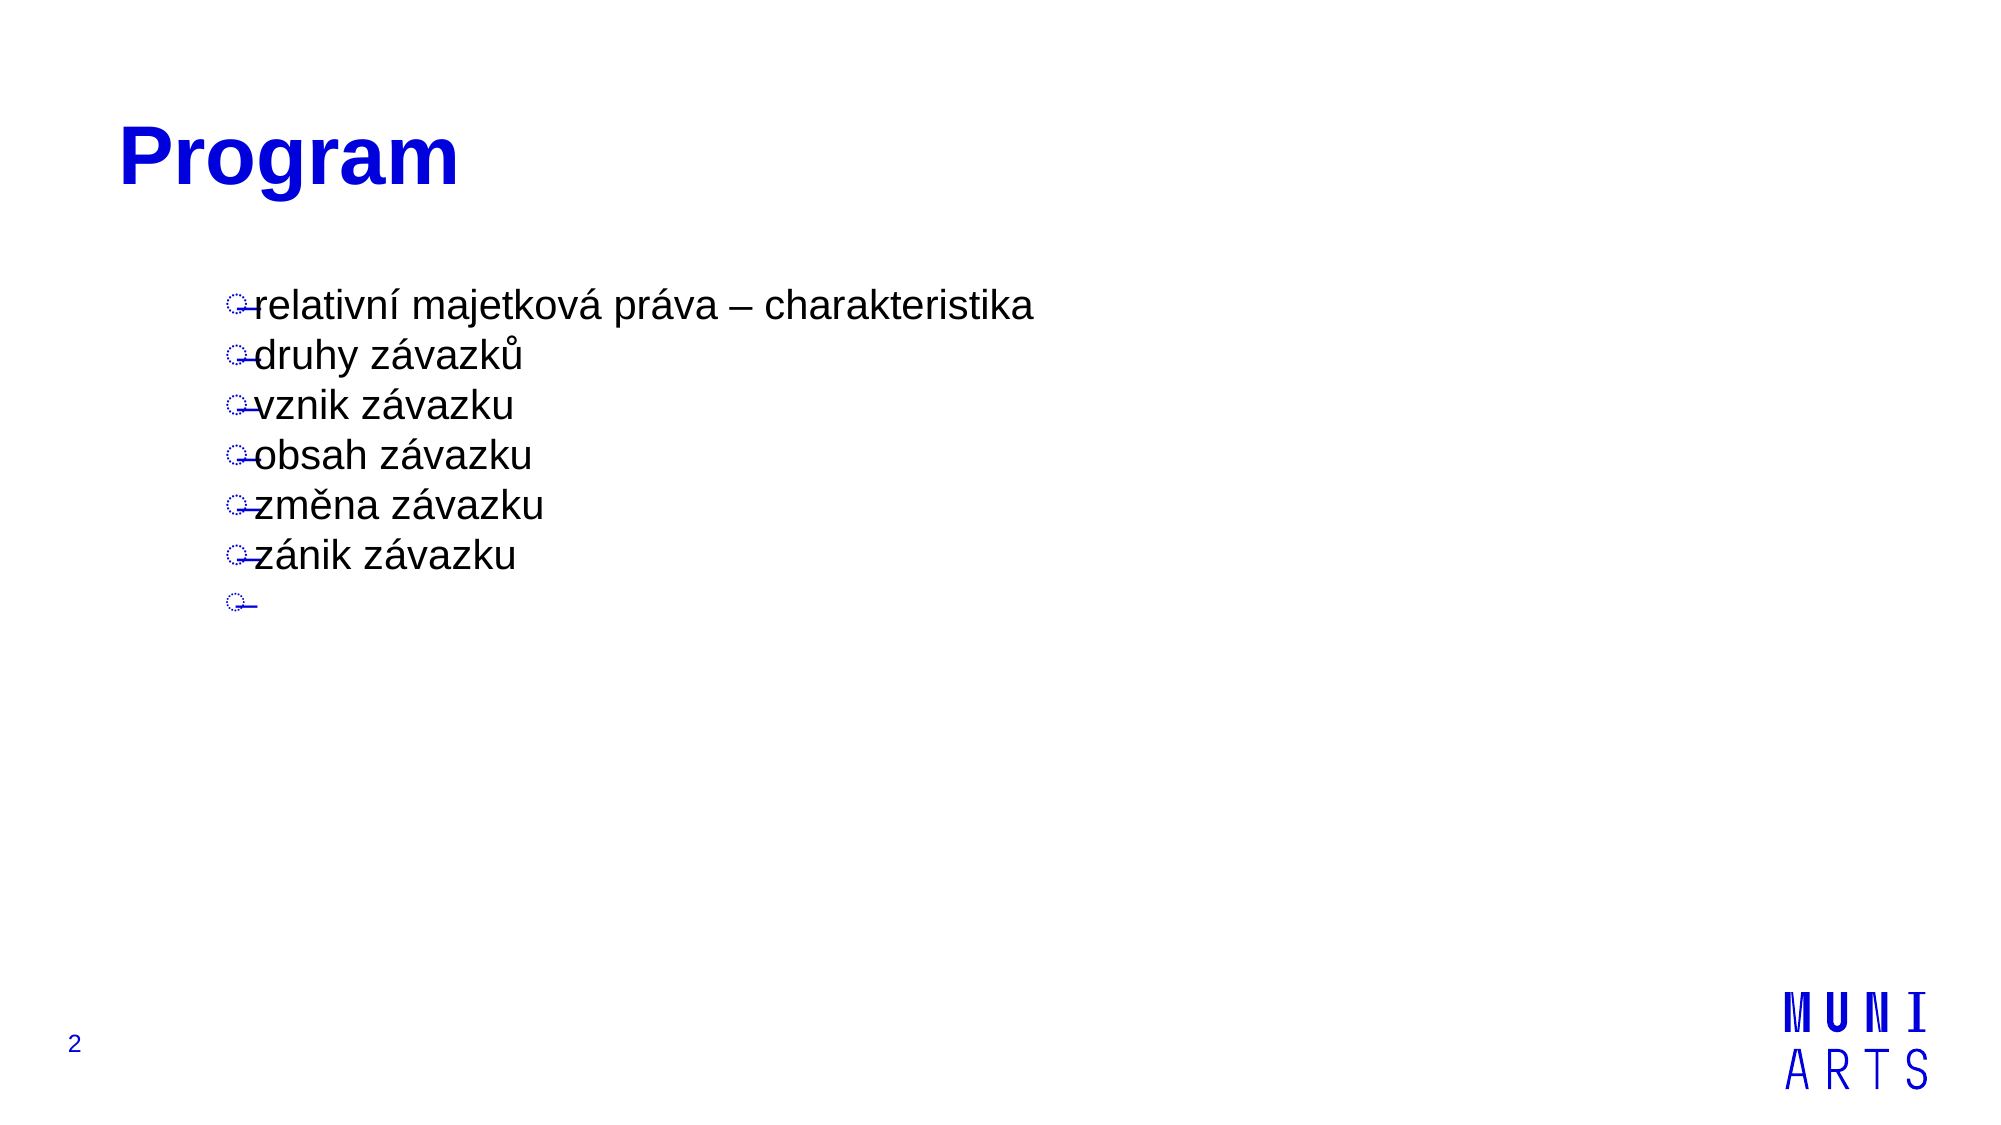

# Program
relativní majetková práva – charakteristika
druhy závazků
vznik závazku
obsah závazku
změna závazku
zánik závazku